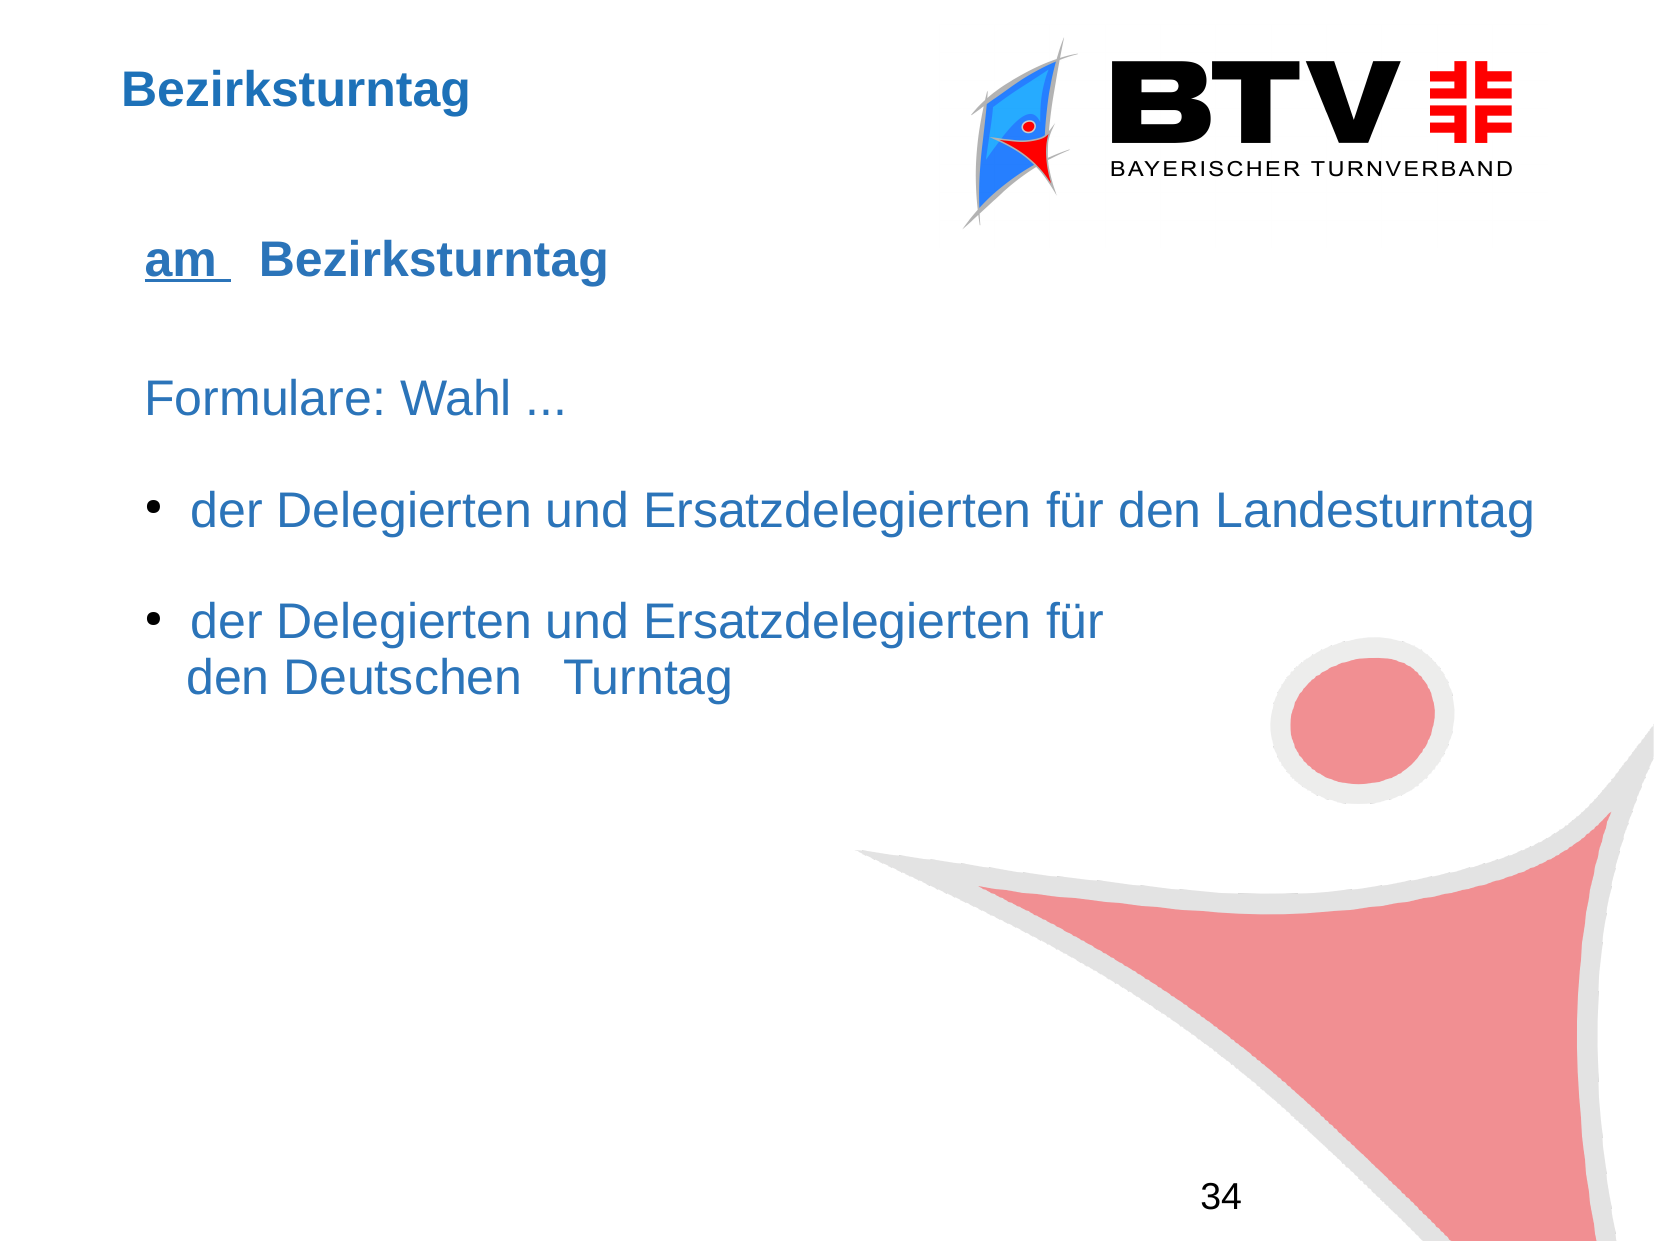

# Bezirksturntag
am Bezirksturntag
Formulare: Wahl ...
 der Delegierten und Ersatzdelegierten für den Landesturntag
 der Delegierten und Ersatzdelegierten für
 den Deutschen Turntag